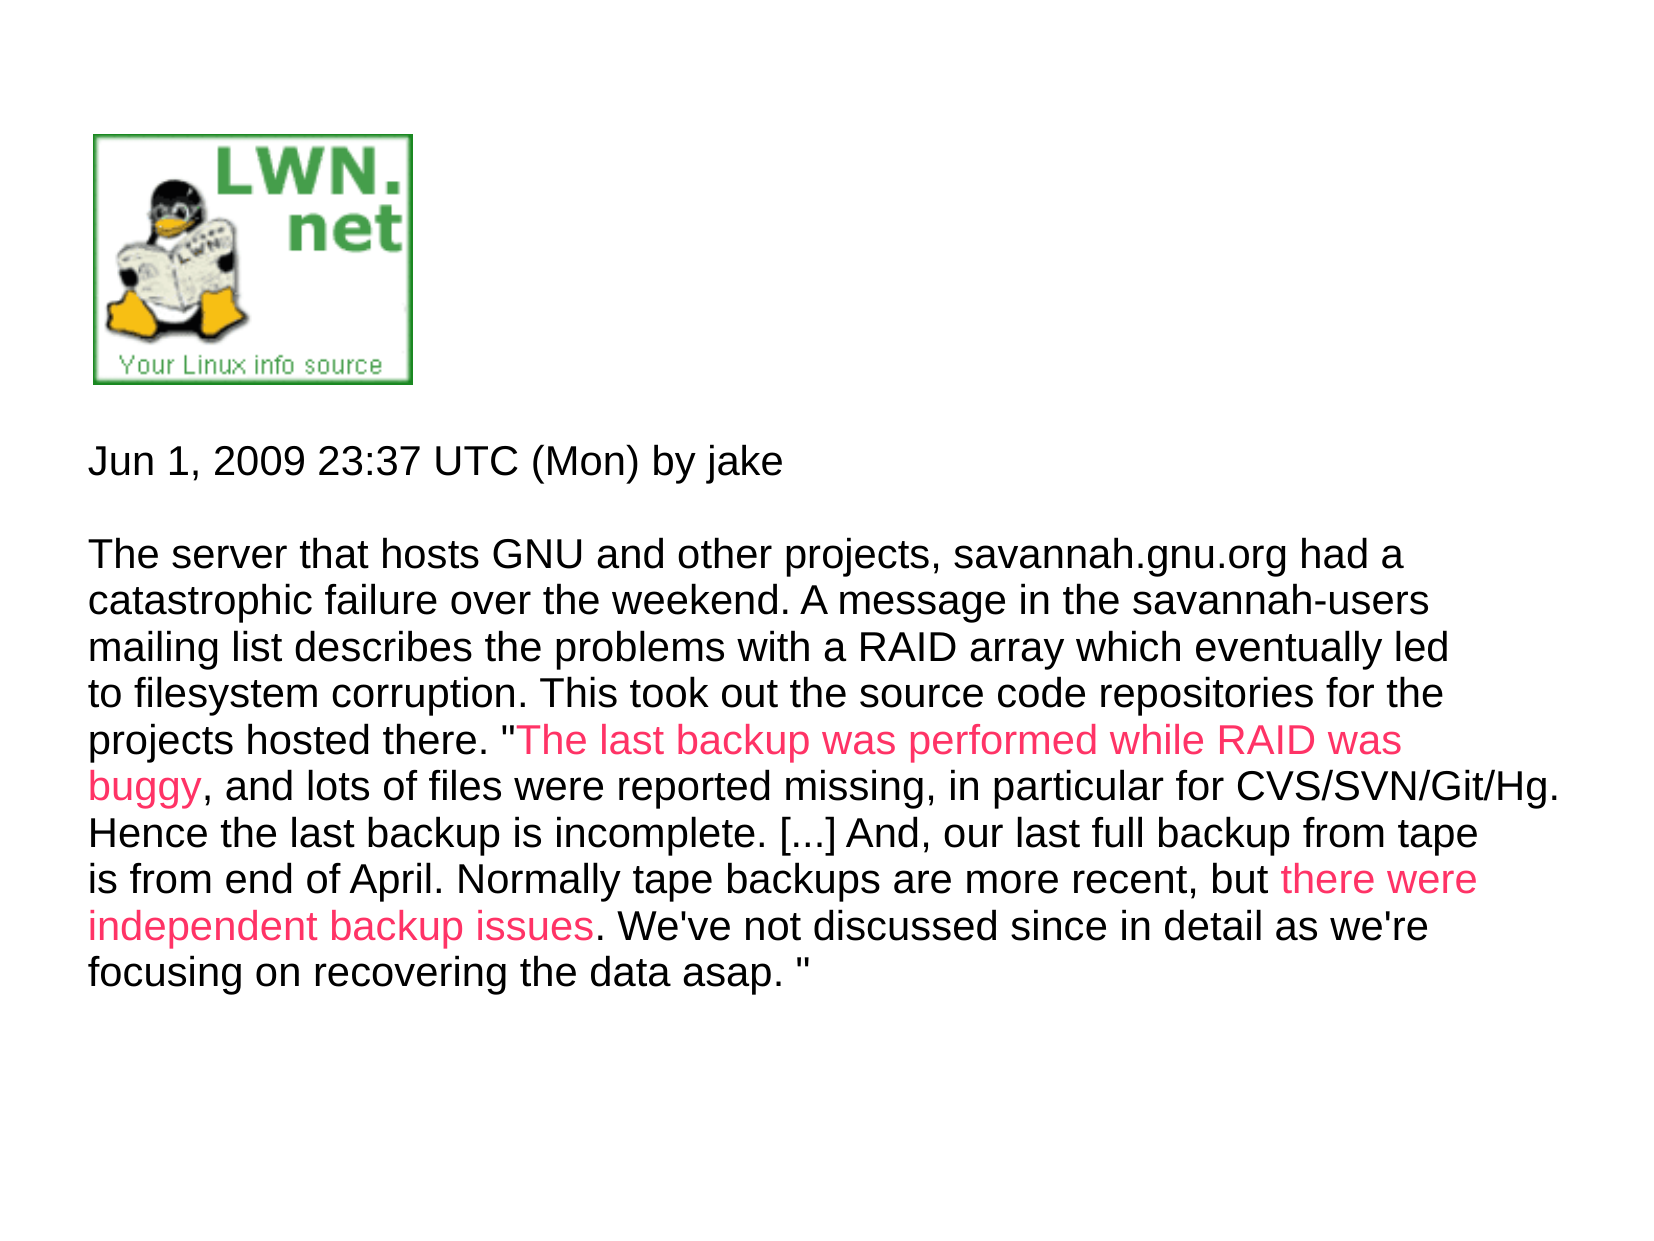

Jun 1, 2009 23:37 UTC (Mon) by jake
The server that hosts GNU and other projects, savannah.gnu.org had a
catastrophic failure over the weekend. A message in the savannah-users
mailing list describes the problems with a RAID array which eventually led
to filesystem corruption. This took out the source code repositories for the
projects hosted there. "The last backup was performed while RAID was
buggy, and lots of files were reported missing, in particular for CVS/SVN/Git/Hg.
Hence the last backup is incomplete. [...] And, our last full backup from tape
is from end of April. Normally tape backups are more recent, but there were
independent backup issues. We've not discussed since in detail as we're
focusing on recovering the data asap. "